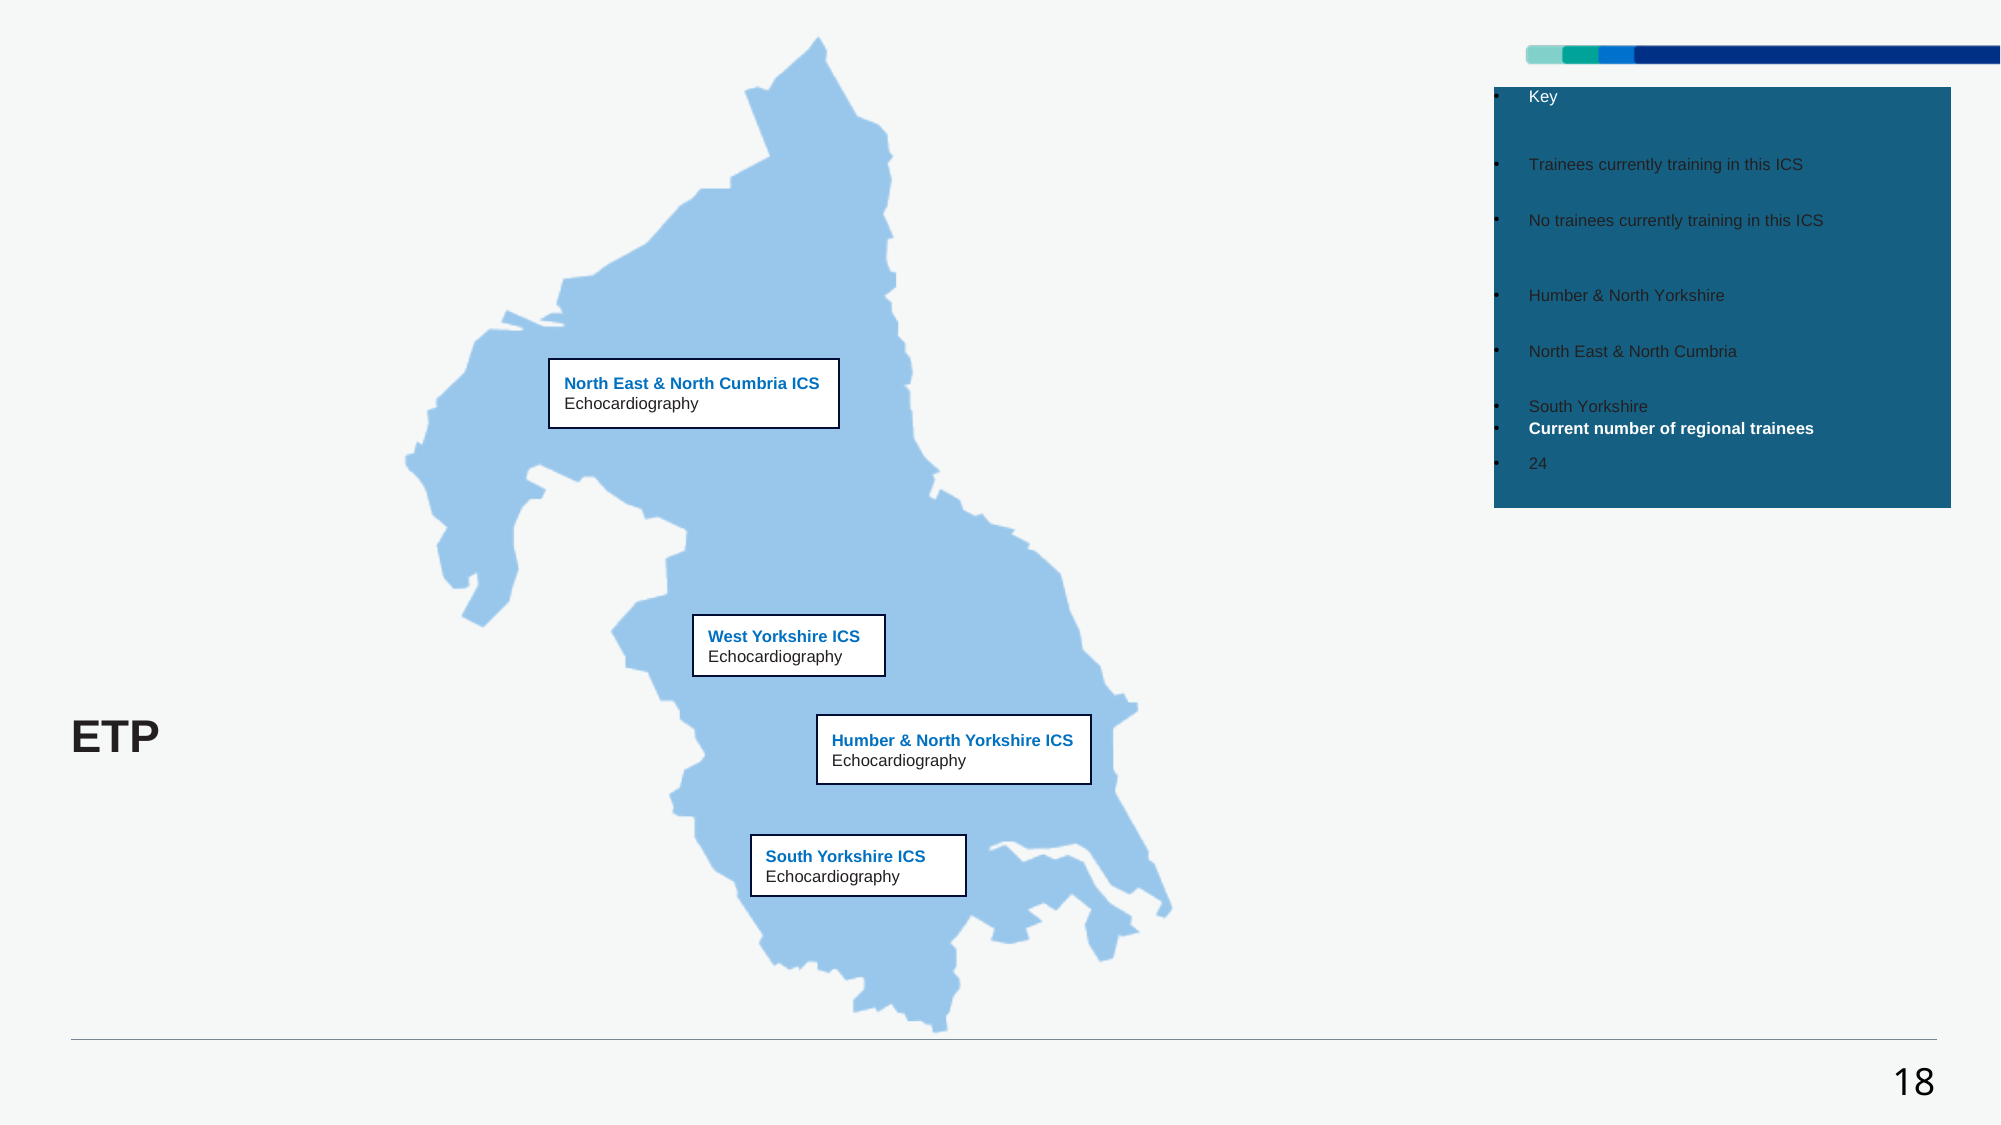

| Key | |
| --- | --- |
| Trainees currently training in this ICS | |
| No trainees currently training in this ICS | |
| ICS | |
| --- | --- |
| Humber & North Yorkshire | |
| North East & North Cumbria | |
| South Yorkshire | |
| West Yorkshire | |
North East & North Cumbria ICS
Echocardiography
| Current number of regional trainees |
| --- |
| 24 |
# ETP
West Yorkshire ICS
Echocardiography
Humber & North Yorkshire ICS
Echocardiography
South Yorkshire ICS
Echocardiography